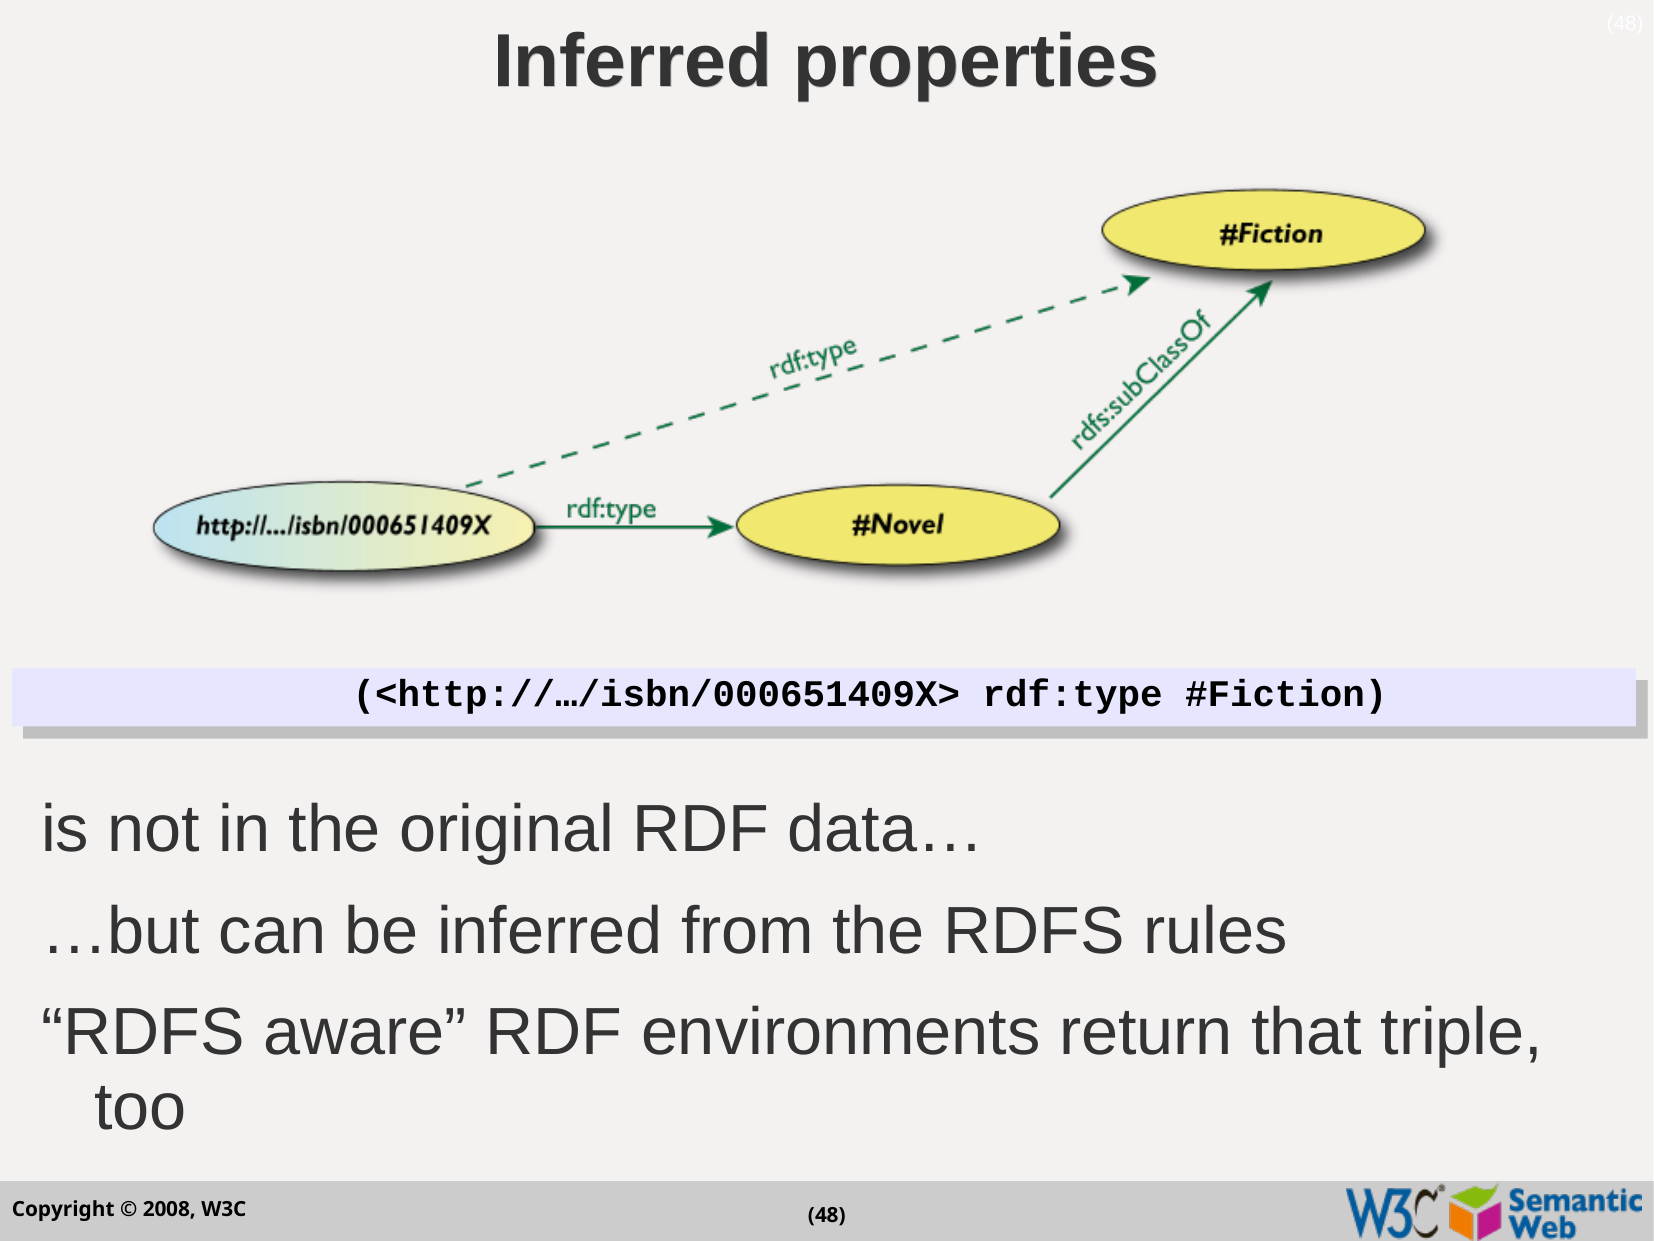

# Inferred properties
		 (<http://…/isbn/000651409X> rdf:type #Fiction)
is not in the original RDF data…
…but can be inferred from the RDFS rules
“RDFS aware” RDF environments return that triple, too